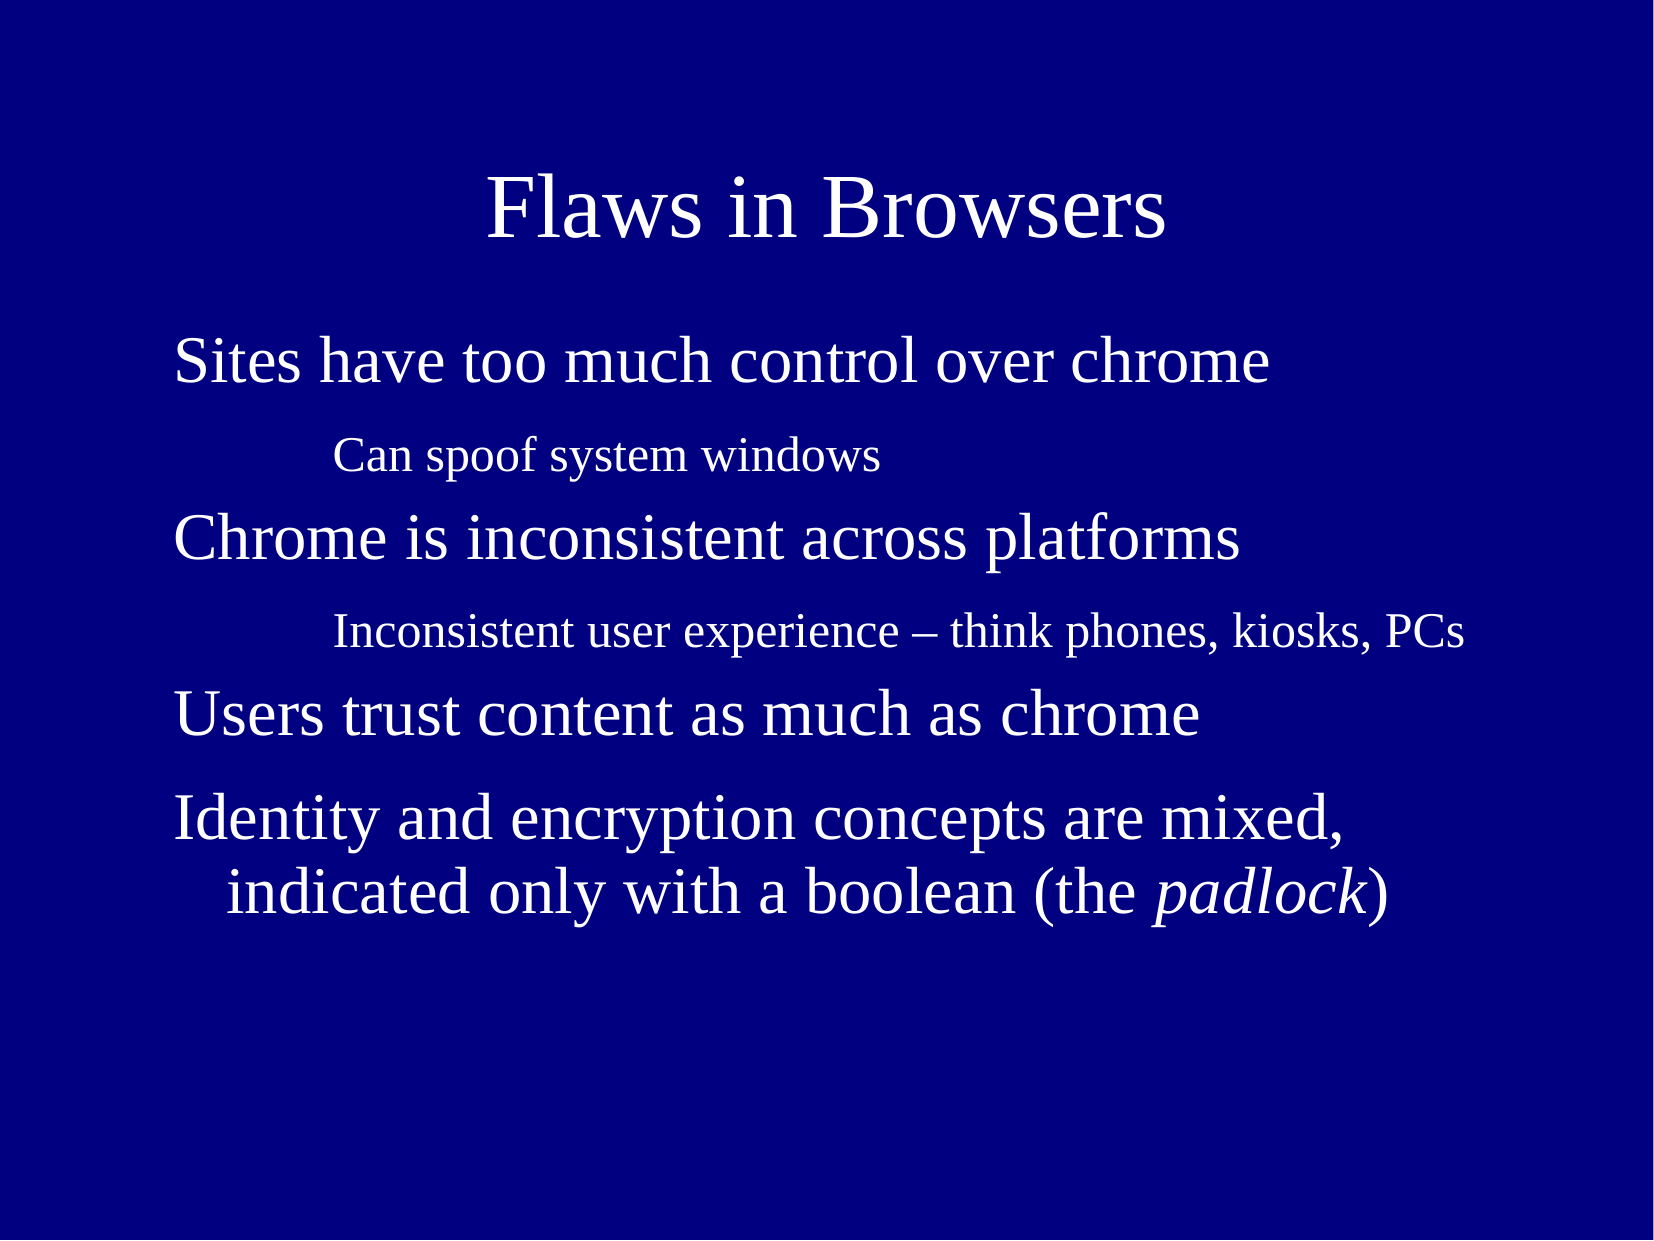

# Flaws in Browsers
Sites have too much control over chrome
Can spoof system windows
Chrome is inconsistent across platforms
Inconsistent user experience – think phones, kiosks, PCs
Users trust content as much as chrome
Identity and encryption concepts are mixed, indicated only with a boolean (the padlock)